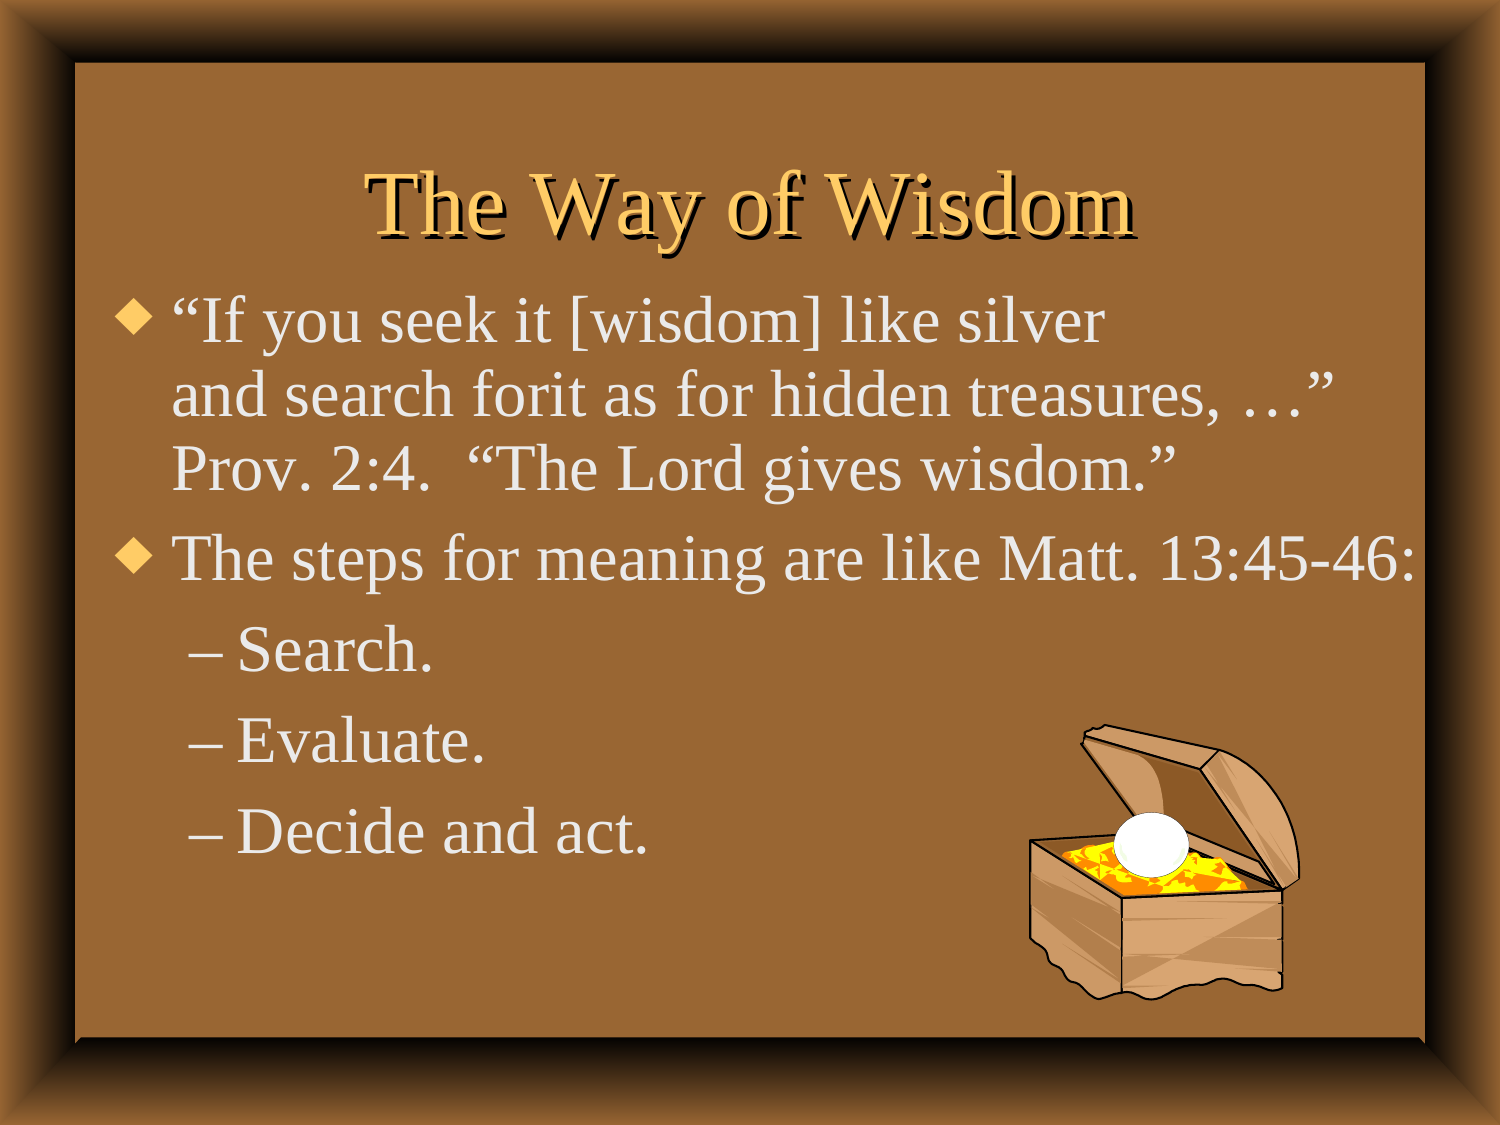

# The Way of Wisdom
“If you seek it [wisdom] like silver
and search forit as for hidden treasures, …” Prov. 2:4. “The Lord gives wisdom.”
The steps for meaning are like Matt. 13:45-46:
Search.
Evaluate.
Decide and act.